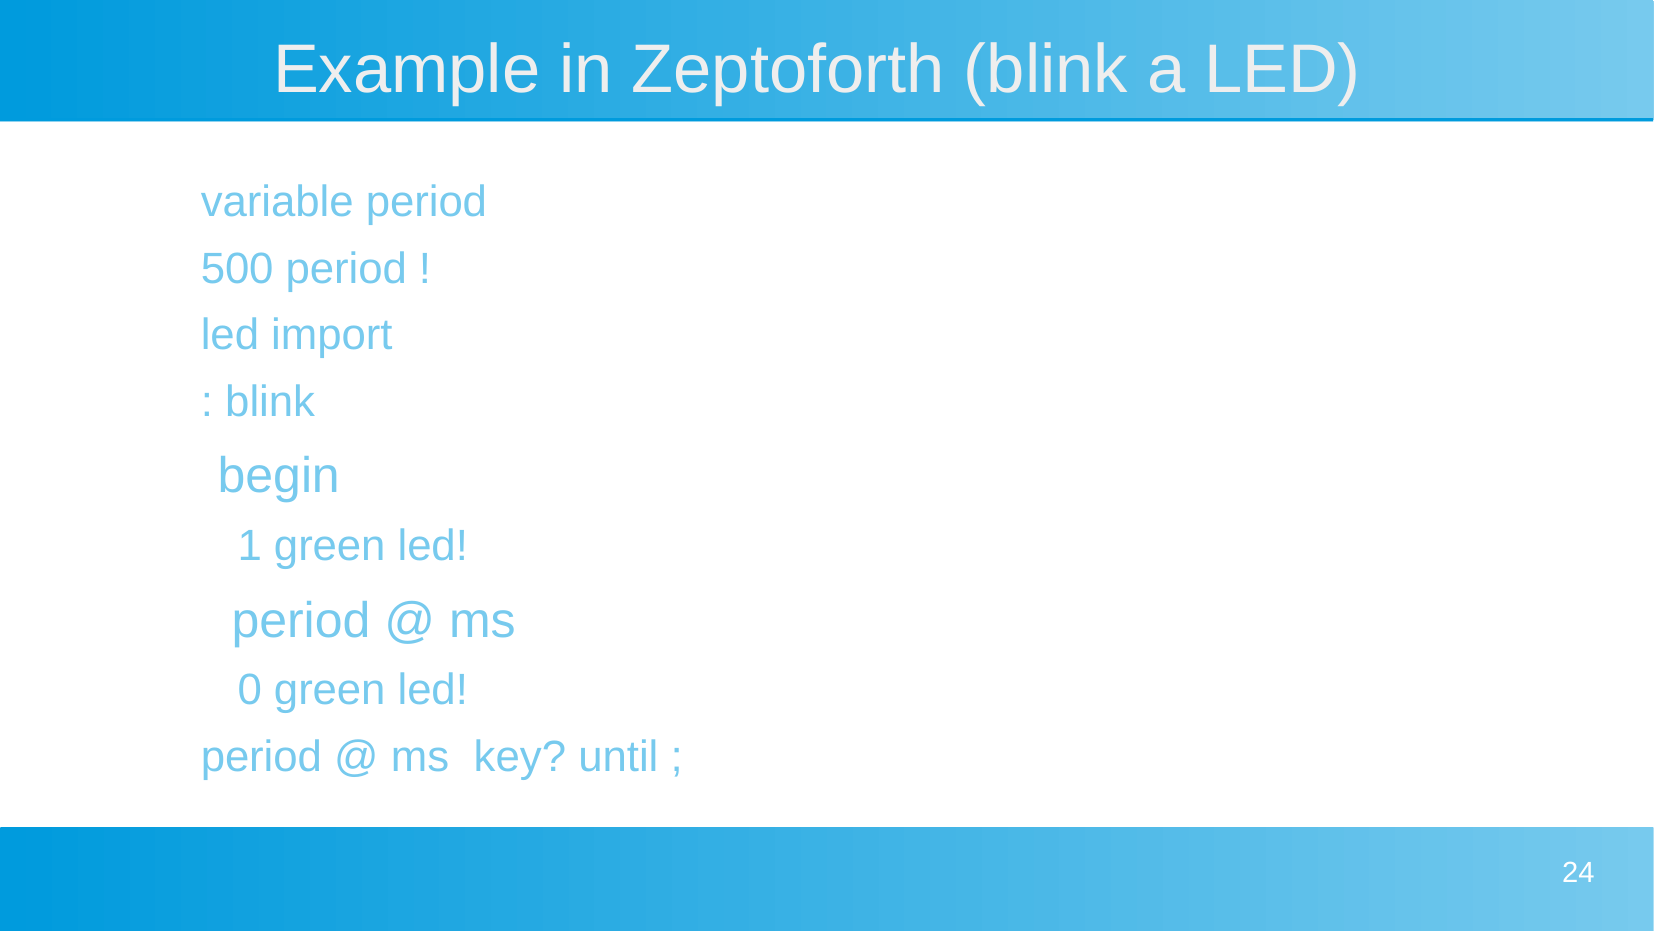

# Example in Zeptoforth (blink a LED)
variable period
500 period !
led import
: blink
 	 begin
 1 green led!
 	 period @ ms
 0 green led!
period @ ms key? until ;
24